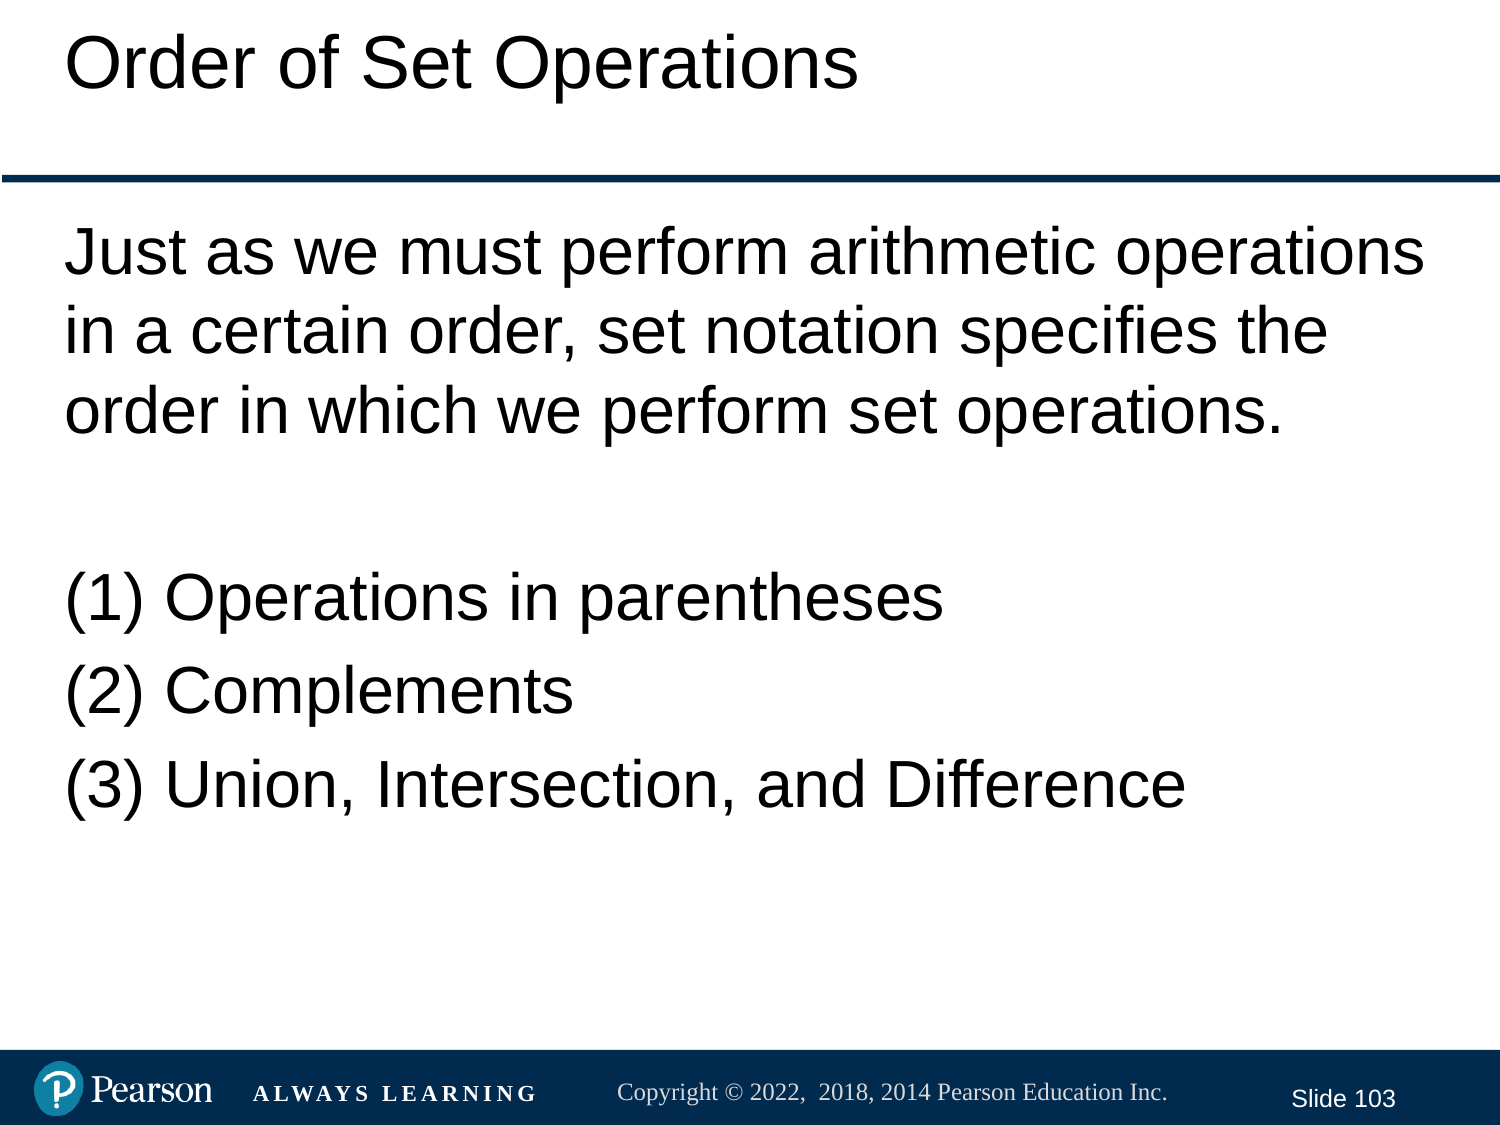

# Order of Set Operations
Just as we must perform arithmetic operations in a certain order, set notation specifies the order in which we perform set operations.
(1) Operations in parentheses
(2) Complements
(3) Union, Intersection, and Difference